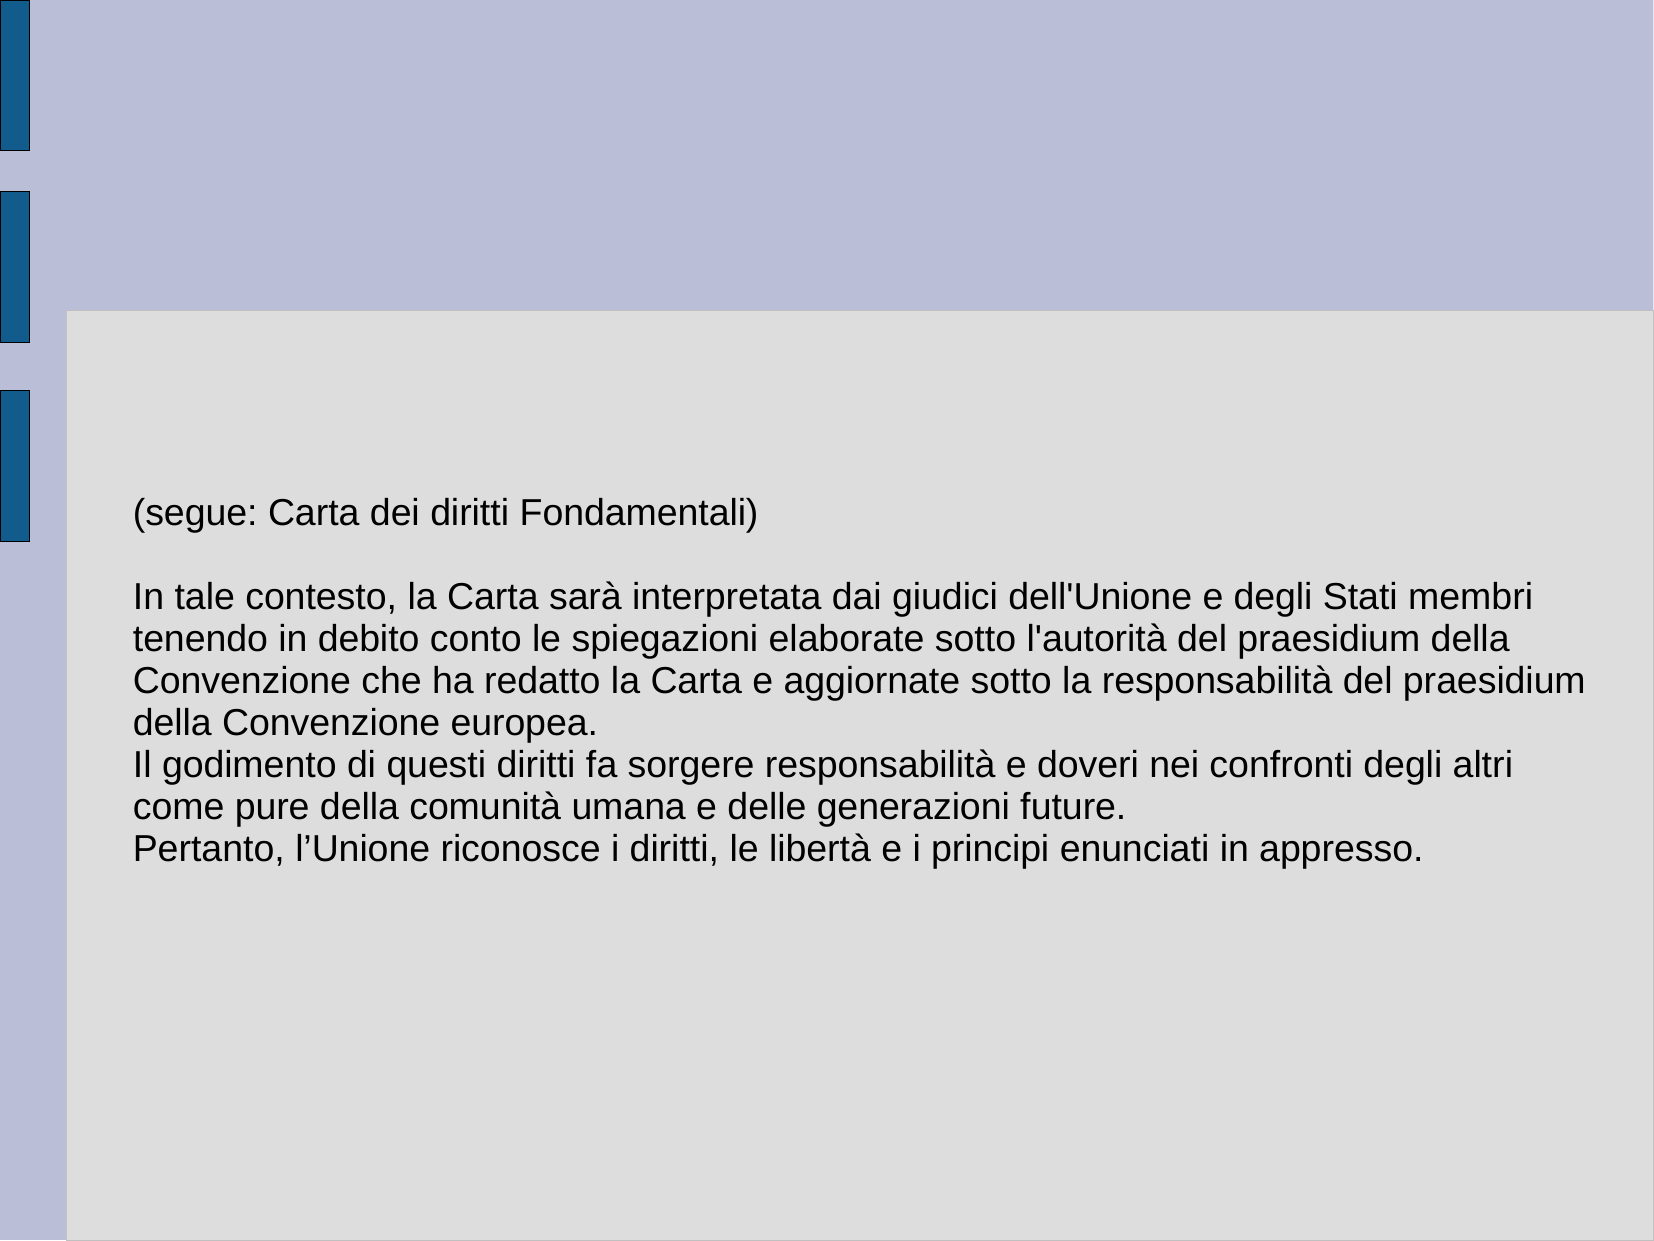

(segue: Carta dei diritti Fondamentali)
In tale contesto, la Carta sarà interpretata dai giudici dell'Unione e degli Stati membri tenendo in debito conto le spiegazioni elaborate sotto l'autorità del praesidium della Convenzione che ha redatto la Carta e aggiornate sotto la responsabilità del praesidium della Convenzione europea.
Il godimento di questi diritti fa sorgere responsabilità e doveri nei confronti degli altri come pure della comunità umana e delle generazioni future.
Pertanto, l’Unione riconosce i diritti, le libertà e i principi enunciati in appresso.